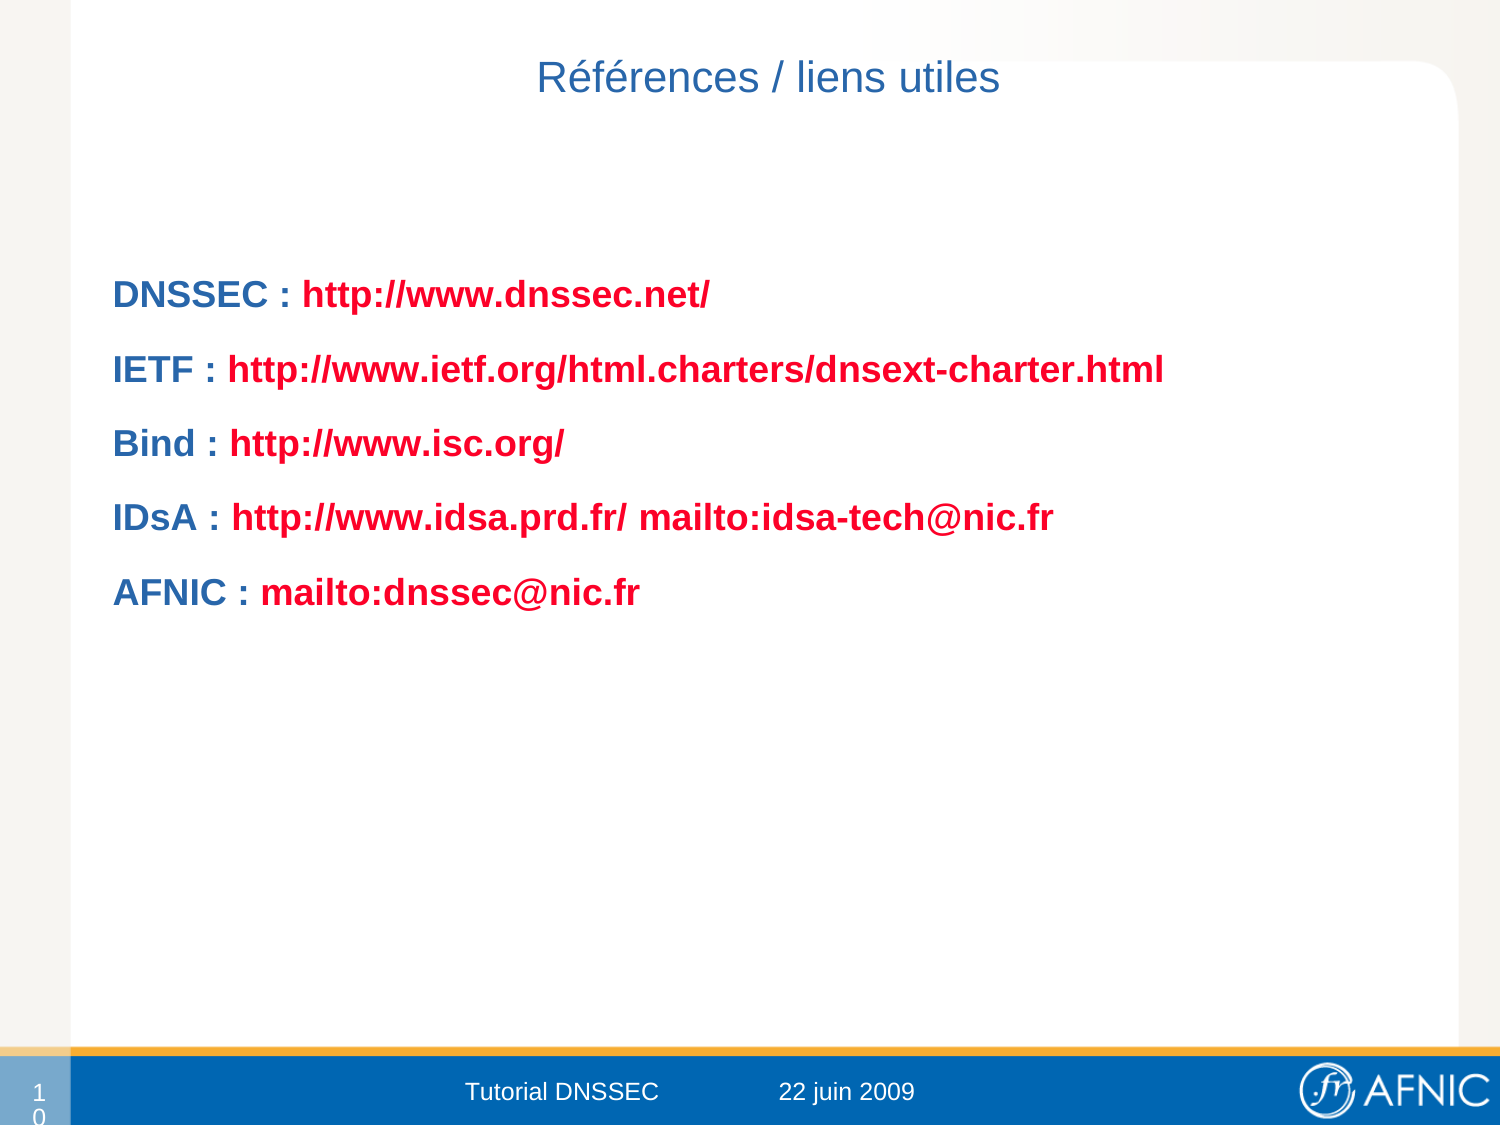

# Références / liens utiles
DNSSEC : http://www.dnssec.net/
IETF : http://www.ietf.org/html.charters/dnsext-charter.html
Bind : http://www.isc.org/
IDsA : http://www.idsa.prd.fr/ mailto:idsa-tech@nic.fr
AFNIC : mailto:dnssec@nic.fr